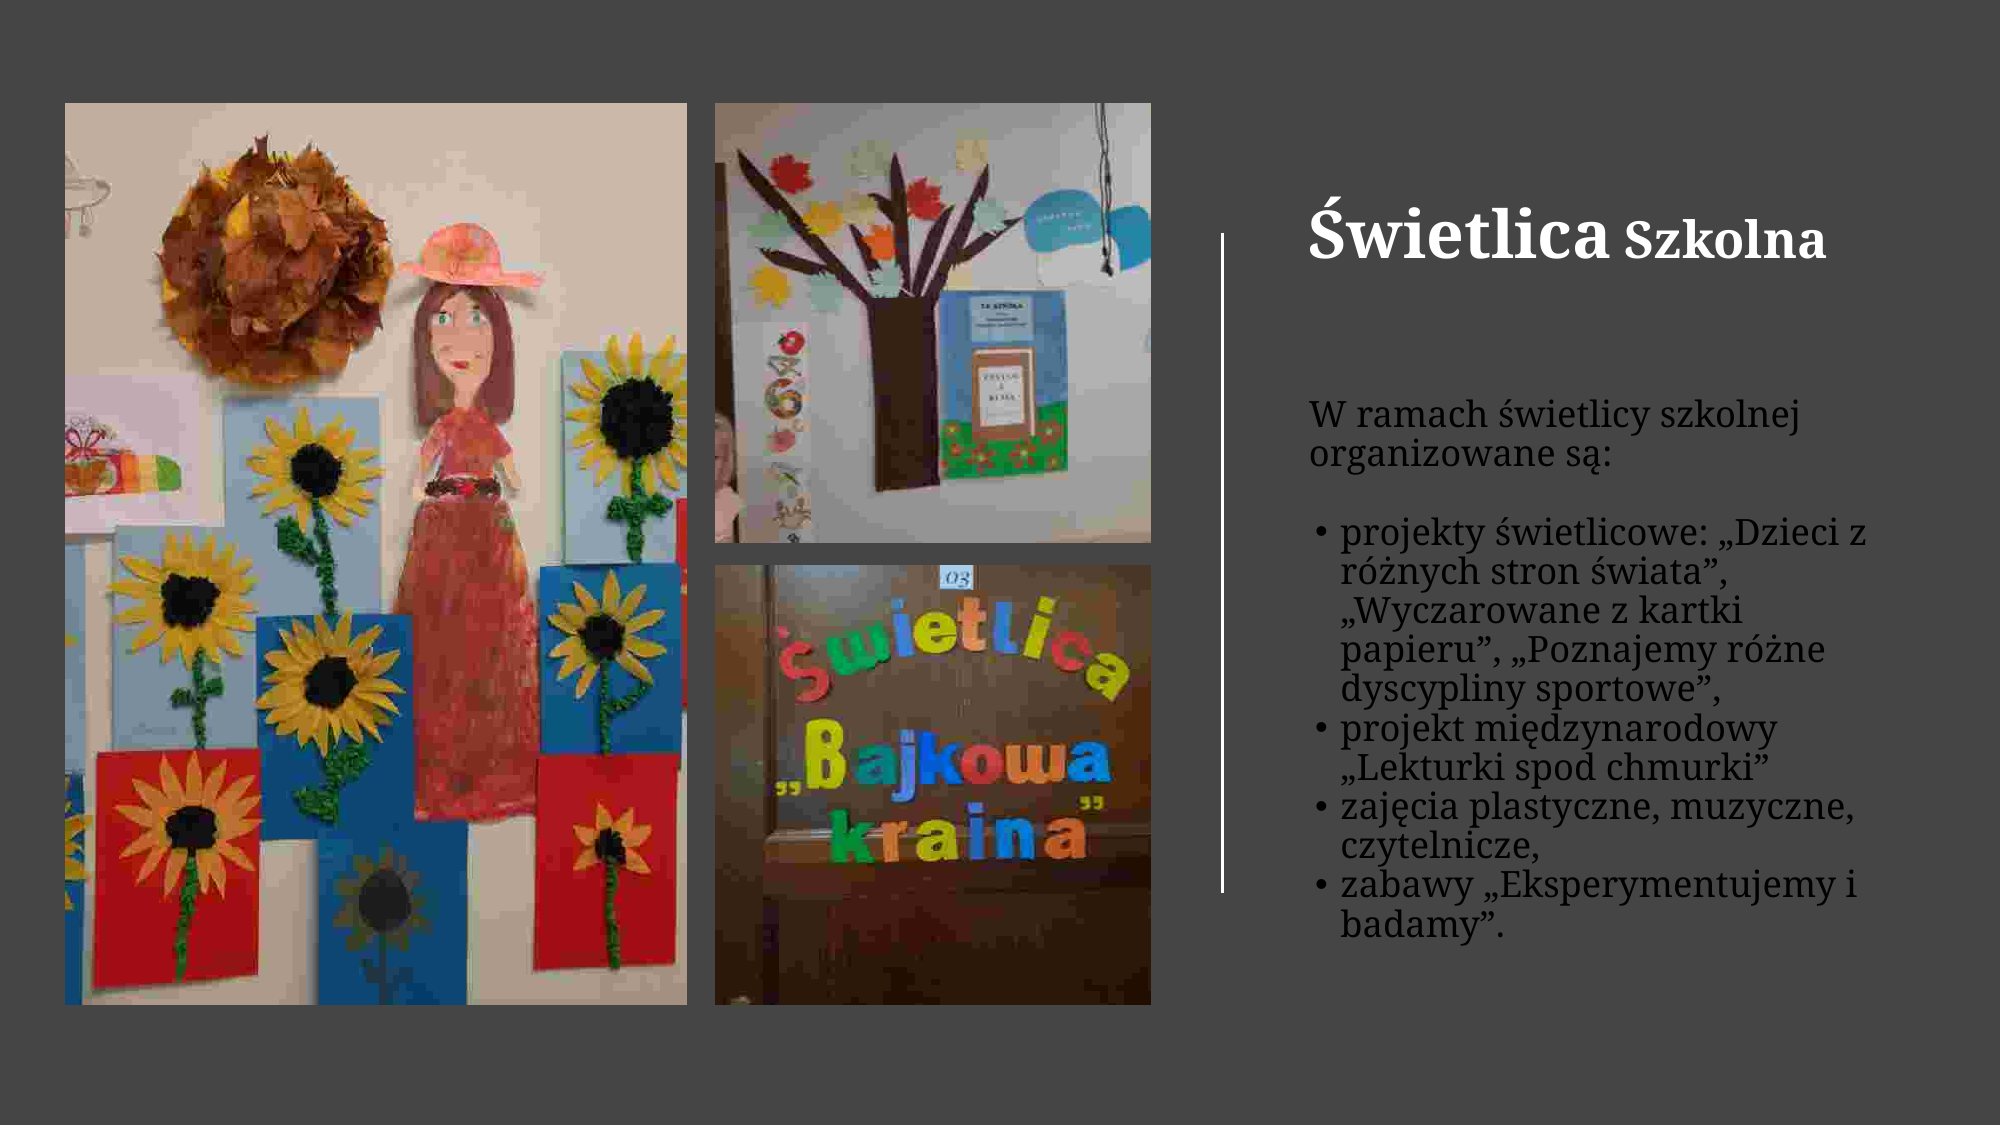

# Świetlica Szkolna
W ramach świetlicy szkolnej organizowane są:
projekty świetlicowe: „Dzieci z różnych stron świata”, „Wyczarowane z kartki papieru”, „Poznajemy różne dyscypliny sportowe”,
projekt międzynarodowy „Lekturki spod chmurki”
zajęcia plastyczne, muzyczne, czytelnicze,
zabawy „Eksperymentujemy i badamy”.